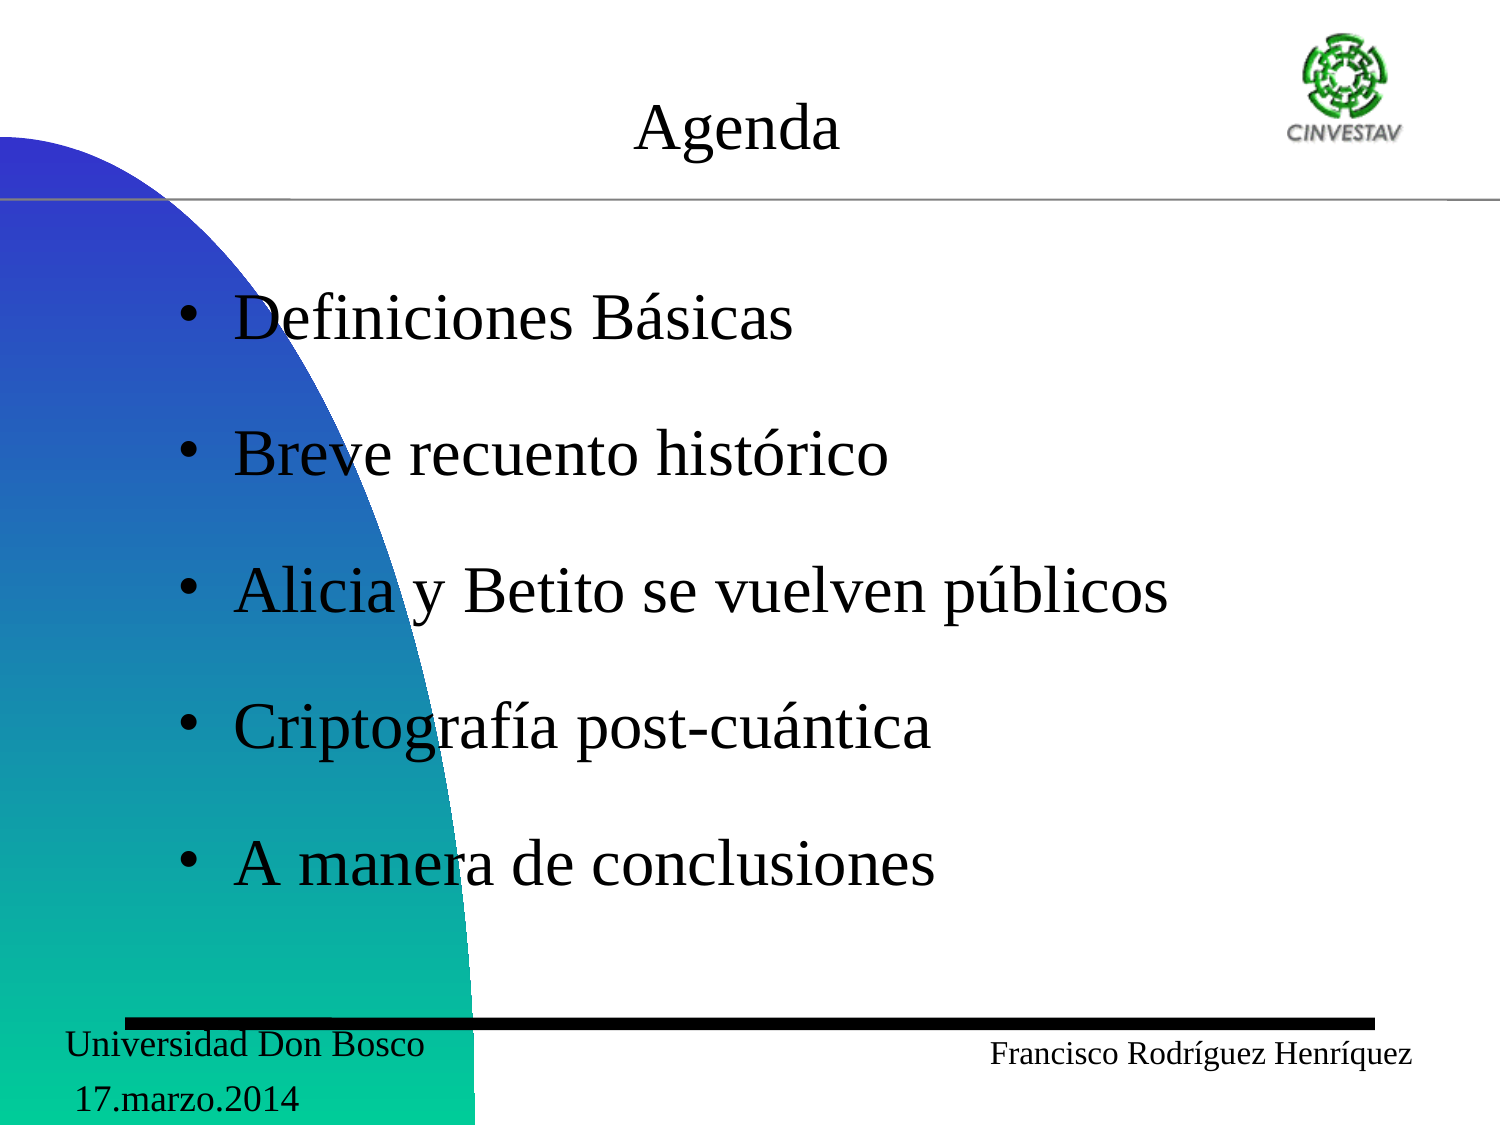

Agenda
Definiciones Básicas
Breve recuento histórico
Alicia y Betito se vuelven públicos
Criptografía post-cuántica
A manera de conclusiones